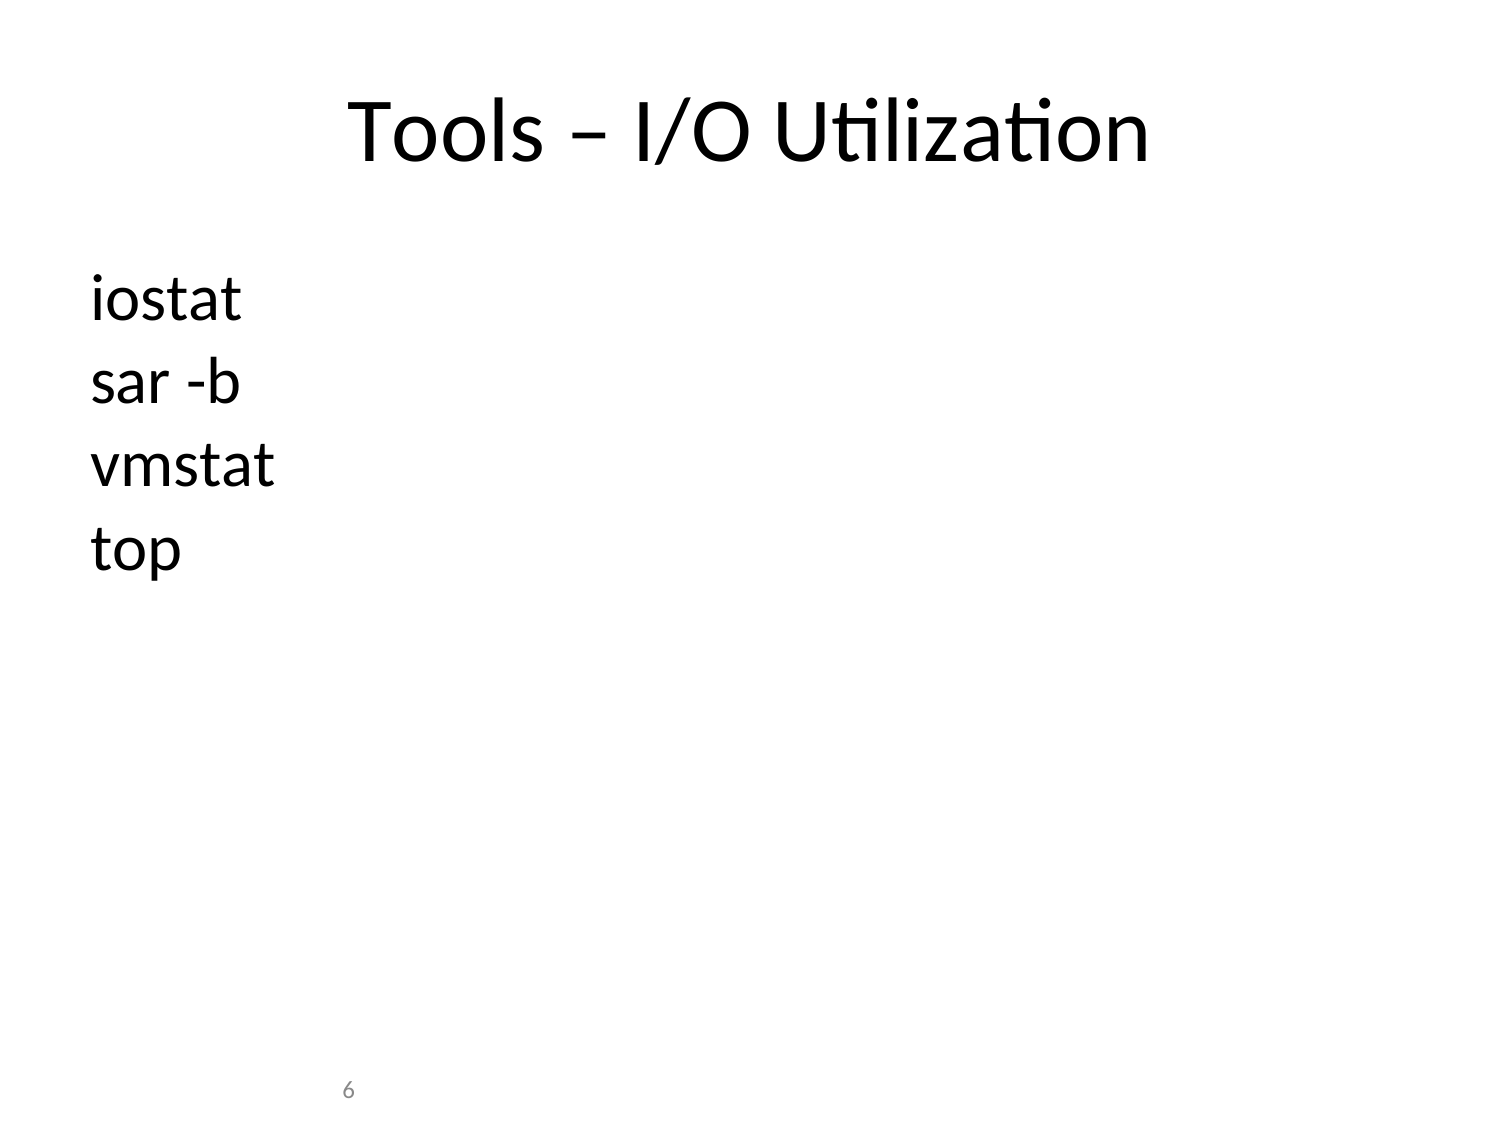

Tools – I/O Utilization
iostat
sar -b
vmstat
top